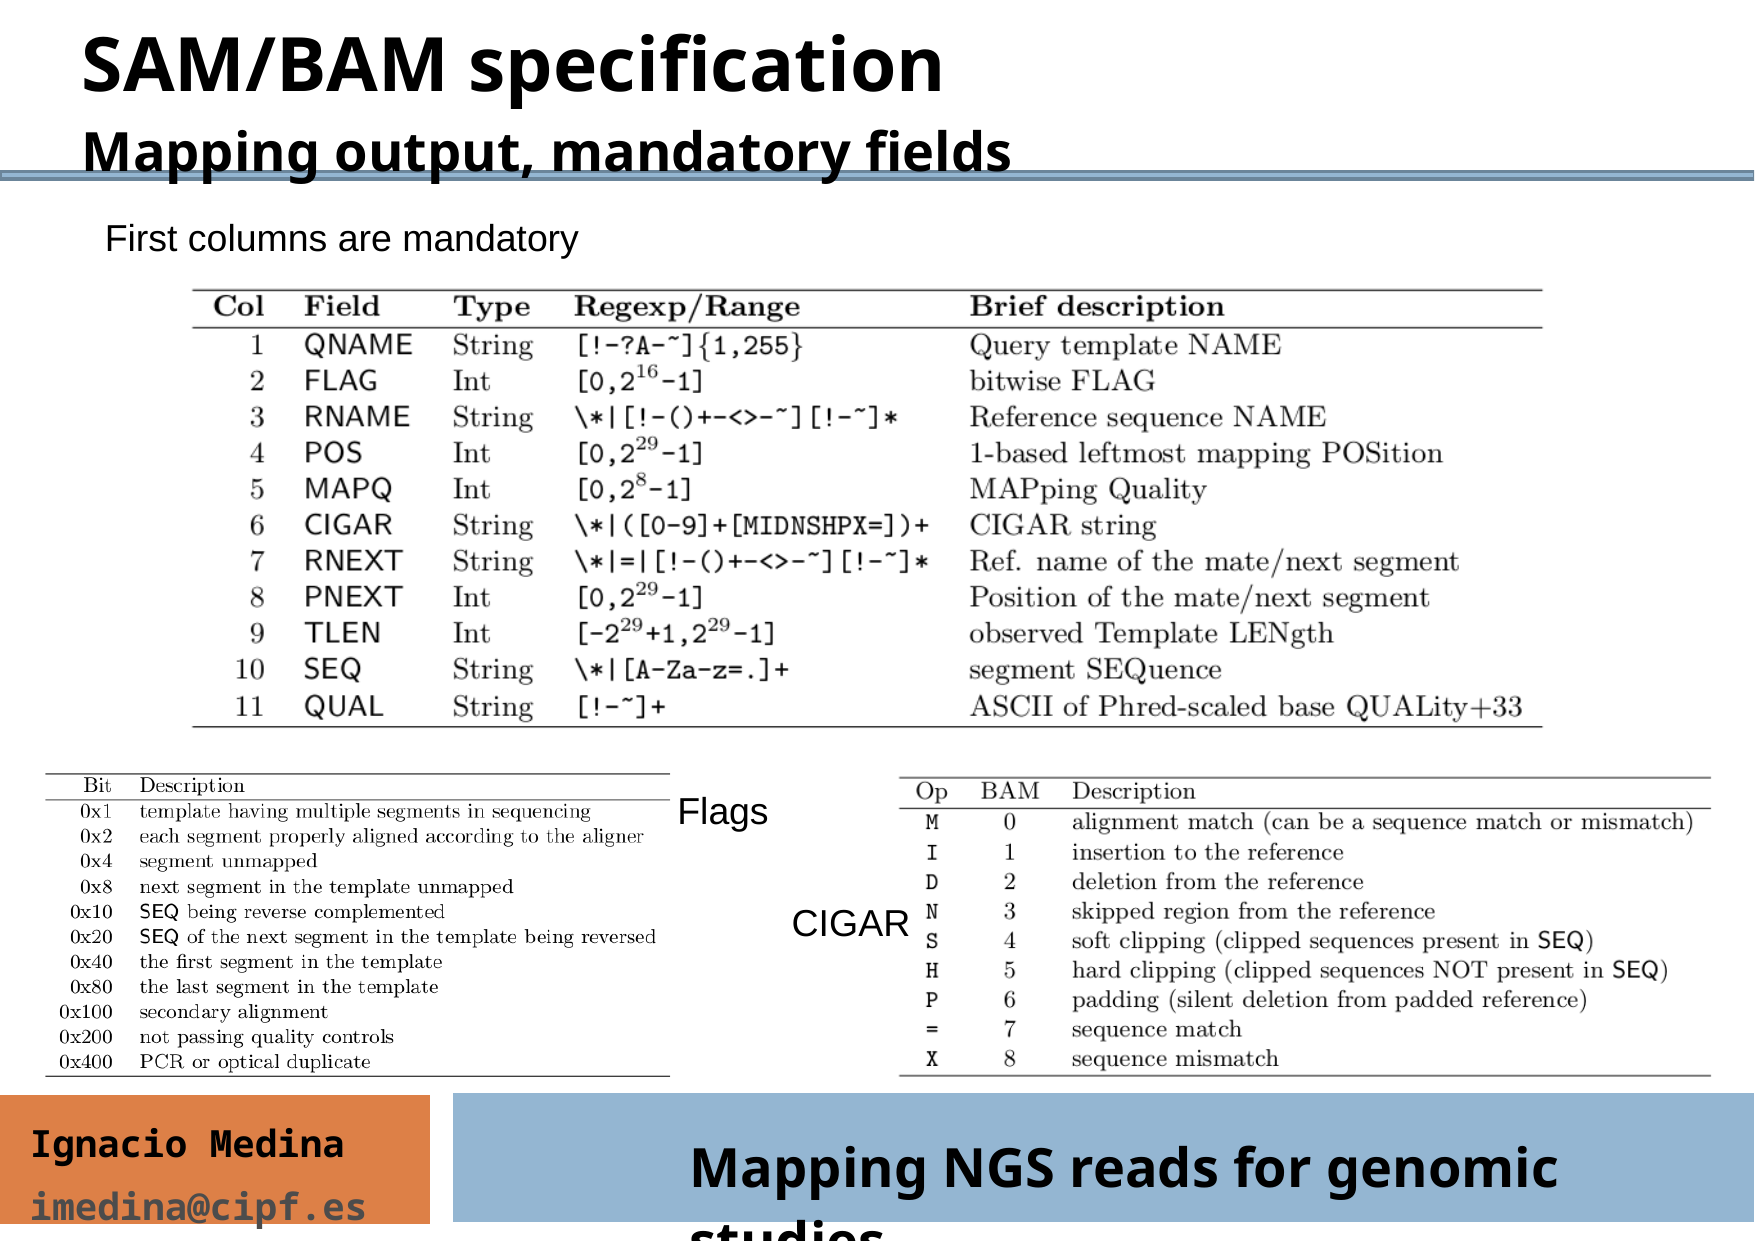

SAM/BAM specification
Mapping output, mandatory fields
First columns are mandatory
Flags
CIGAR
Ignacio Medina
imedina@cipf.es
Mapping NGS reads for genomic studies